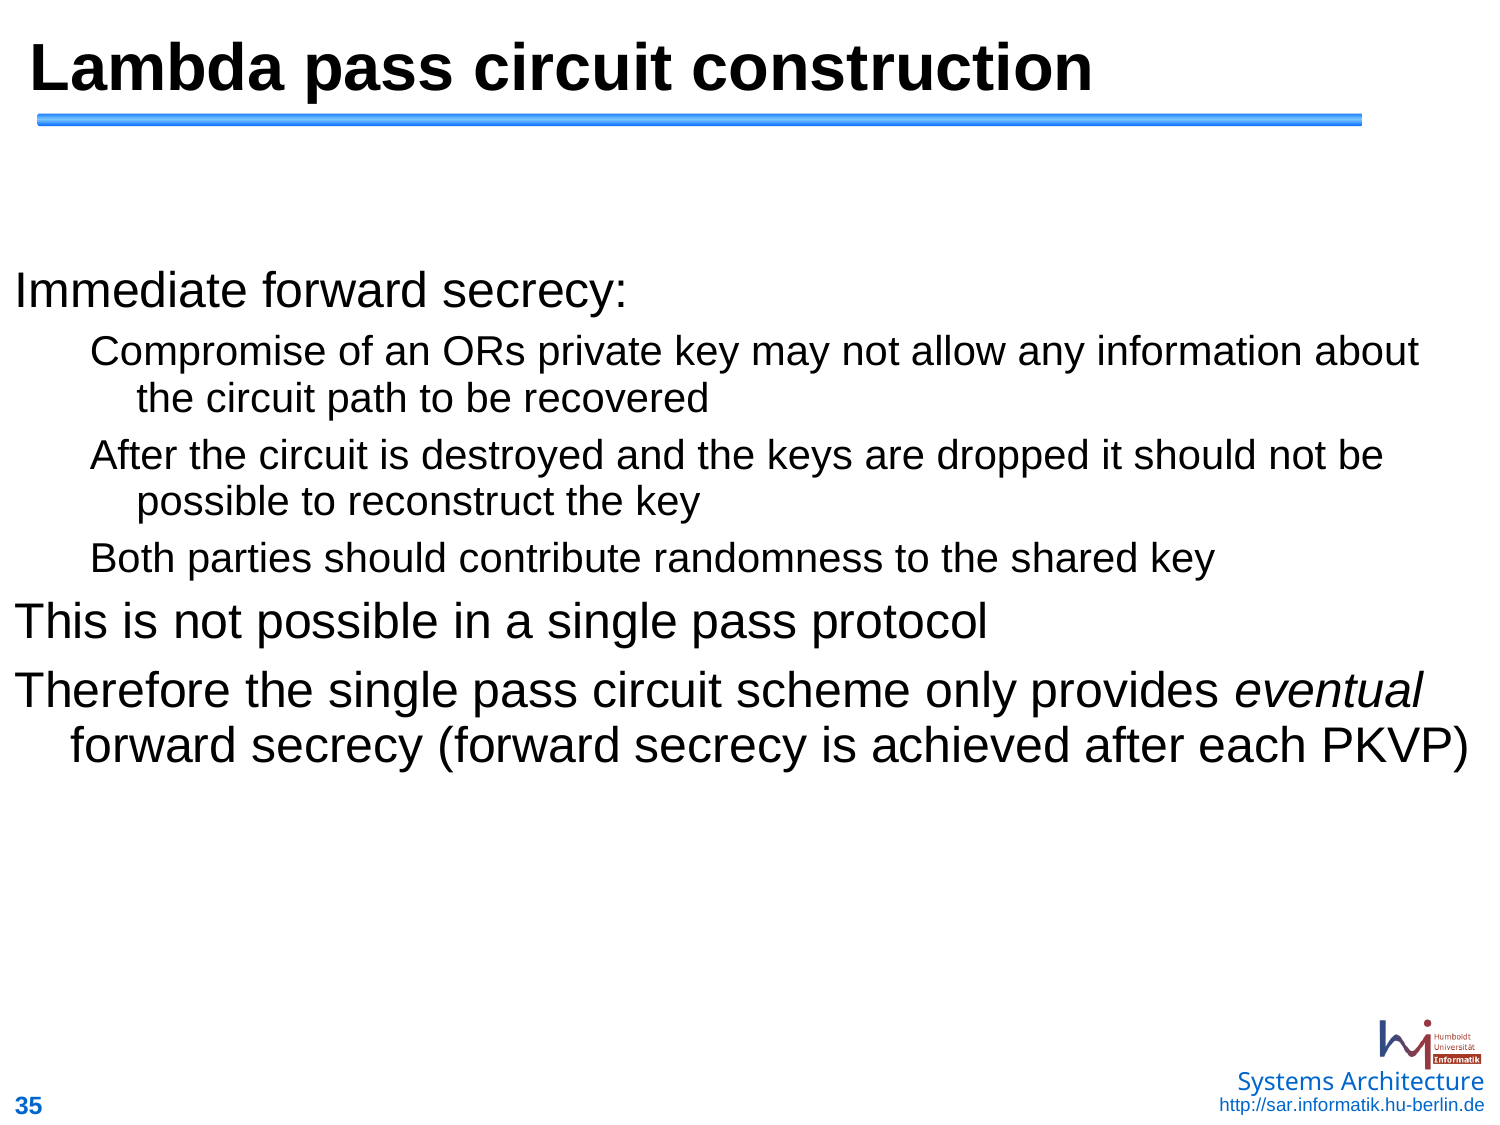

# Lambda pass circuit construction
Immediate forward secrecy:
Compromise of an ORs private key may not allow any information about the circuit path to be recovered
After the circuit is destroyed and the keys are dropped it should not be possible to reconstruct the key
Both parties should contribute randomness to the shared key
This is not possible in a single pass protocol
Therefore the single pass circuit scheme only provides eventual forward secrecy (forward secrecy is achieved after each PKVP)